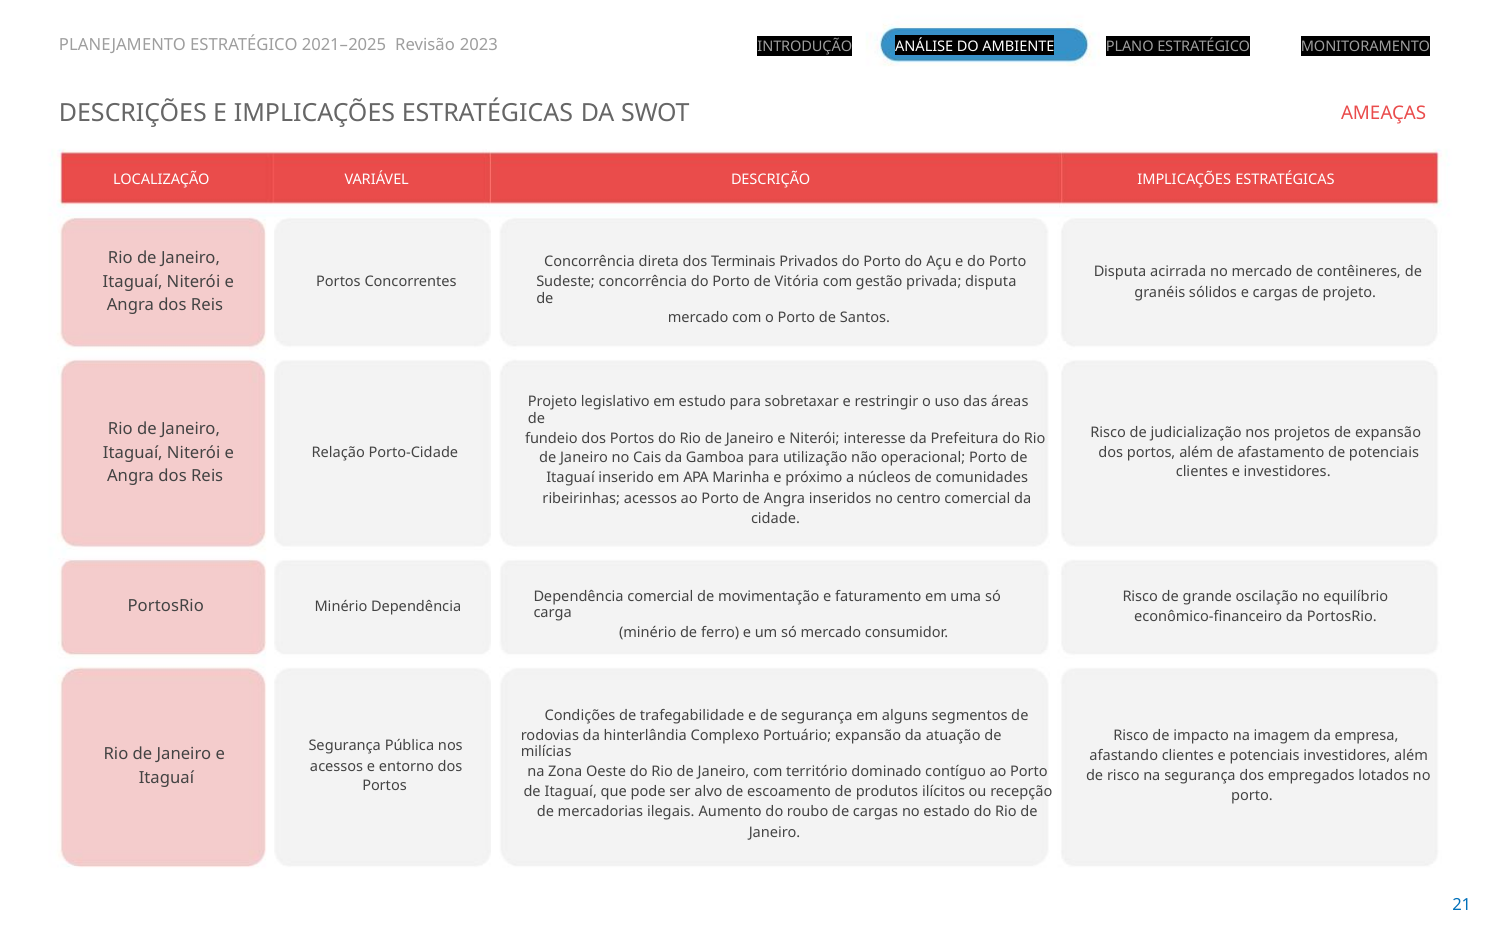

PLANEJAMENTO ESTRATÉGICO 2021–2025 Revisão 2023
ANÁLISE DO AMBIENTE
INTRODUÇÃO
PLANO ESTRATÉGICO
MONITORAMENTO
DESCRIÇÕES E IMPLICAÇÕES ESTRATÉGICAS DA SWOT
AMEAÇAS
LOCALIZAÇÃO
VARIÁVEL
DESCRIÇÃO
IMPLICAÇÕES ESTRATÉGICAS
Rio de Janeiro,
Itaguaí, Niterói e
Angra dos Reis
Concorrência direta dos Terminais Privados do Porto do Açu e do Porto
Sudeste; concorrência do Porto de Vitória com gestão privada; disputa de
mercado com o Porto de Santos.
Disputa acirrada no mercado de contêineres, de
granéis sólidos e cargas de projeto.
Portos Concorrentes
Projeto legislativo em estudo para sobretaxar e restringir o uso das áreas de
fundeio dos Portos do Rio de Janeiro e Niterói; interesse da Prefeitura do Rio
de Janeiro no Cais da Gamboa para utilização não operacional; Porto de
Itaguaí inserido em APA Marinha e próximo a núcleos de comunidades
ribeirinhas; acessos ao Porto de Angra inseridos no centro comercial da
cidade.
Rio de Janeiro,
Itaguaí, Niterói e
Angra dos Reis
Risco de judicialização nos projetos de expansão
dos portos, além de afastamento de potenciais
clientes e investidores.
Relação Porto-Cidade
Dependência comercial de movimentação e faturamento em uma só carga
(minério de ferro) e um só mercado consumidor.
Risco de grande oscilação no equilíbrio
econômico-financeiro da PortosRio.
PortosRio
Minério Dependência
Condições de trafegabilidade e de segurança em alguns segmentos de
rodovias da hinterlândia Complexo Portuário; expansão da atuação de milícias
na Zona Oeste do Rio de Janeiro, com território dominado contíguo ao Porto
de Itaguaí, que pode ser alvo de escoamento de produtos ilícitos ou recepção
de mercadorias ilegais. Aumento do roubo de cargas no estado do Rio de
Janeiro.
Risco de impacto na imagem da empresa,
afastando clientes e potenciais investidores, além
de risco na segurança dos empregados lotados no
porto.
Segurança Pública nos
acessos e entorno dos
Portos
Rio de Janeiro e
Itaguaí
21